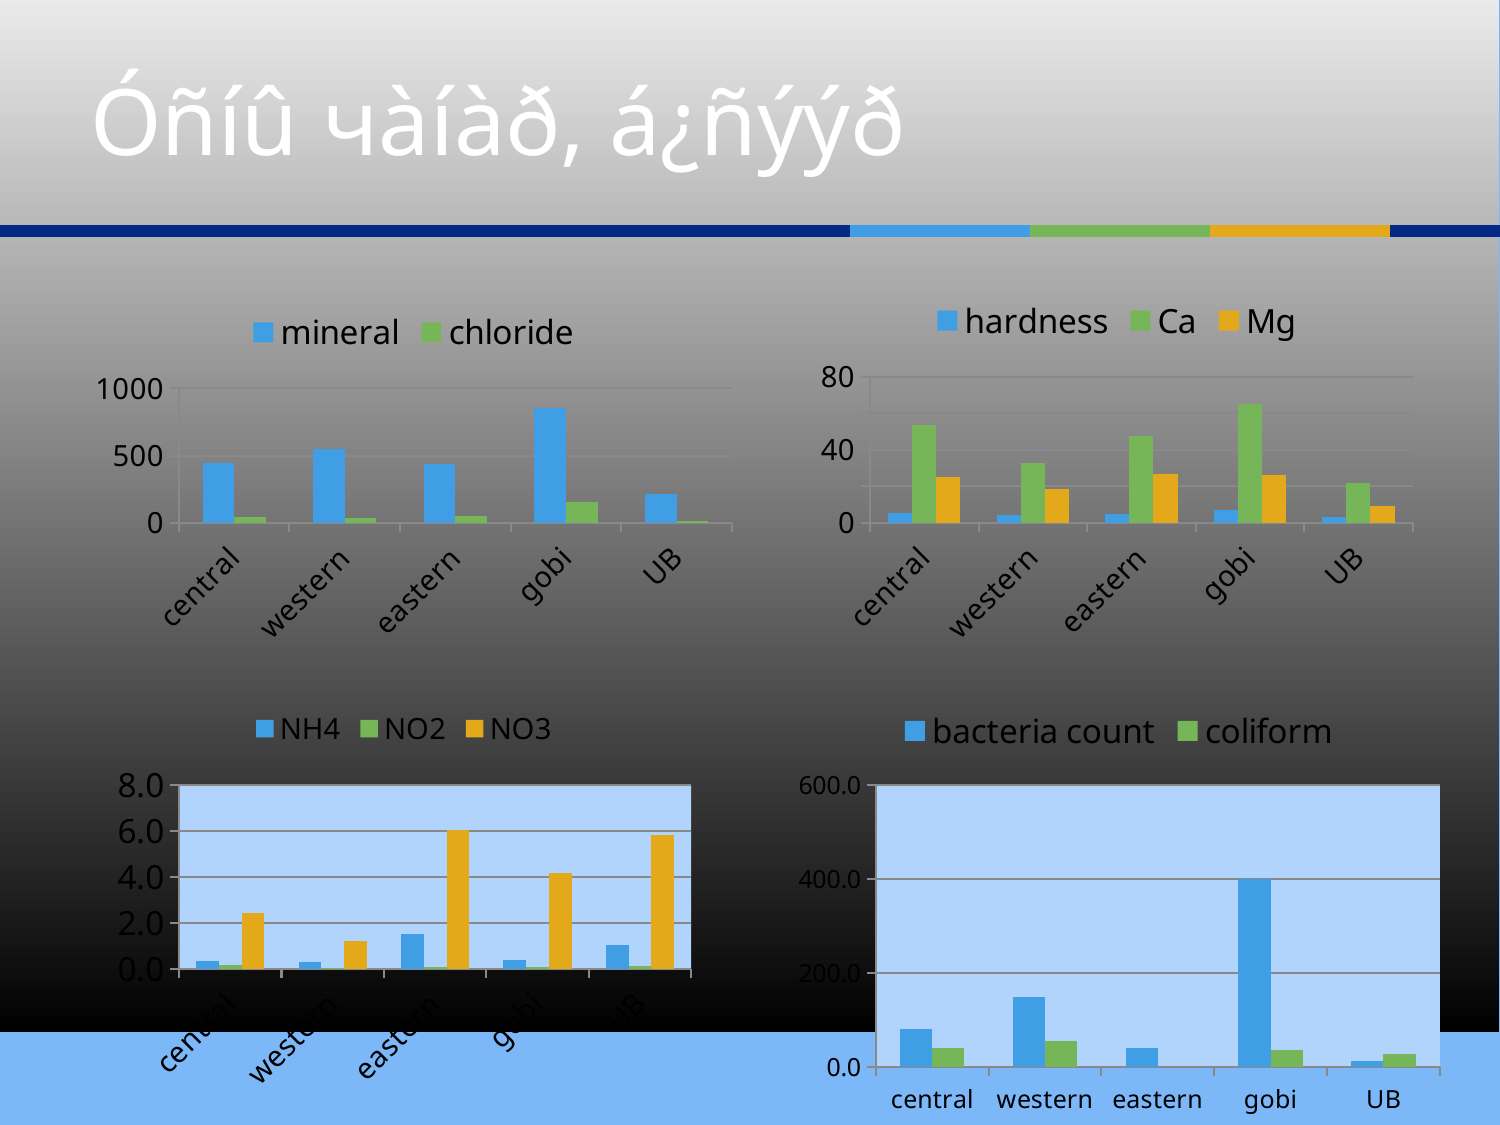

# Óñíû чàíàð, á¿ñýýð
### Chart
| Category | hardness | Ca | Mg |
|---|---|---|---|
| central | 5.25598413485374 | 53.4960035005834 | 24.8701665675193 |
| western | 4.40344457687723 | 32.6963050847458 | 18.4896462765957 |
| eastern | 4.539243697479 | 47.5008739495799 | 26.867661971831 |
| gobi | 6.78306431273645 | 65.2917770859278 | 26.261564586357 |
| UB | 3.29182320441989 | 22.063840546697 | 8.97147826086957 |
### Chart
| Category | mineral | chloride |
|---|---|---|
| central | 447.156473214285 | 46.2552261410789 |
| western | 547.2 | 36.5635164835165 |
| eastern | 440.940643086817 | 55.2494842406876 |
| gobi | 857.895754716982 | 156.257813836478 |
| UB | 216.37 | 17.0655580865603 |
### Chart
| Category | NH4 | NO2 | NO3 |
|---|---|---|---|
| central | 0.345059118236473 | 0.172836543209876 | 2.4222772556391 |
| western | 0.301838692579506 | 0.0536953271028037 | 1.21809902597403 |
| eastern | 1.52824409448819 | 0.0744585340314138 | 6.0423829787234 |
| gobi | 0.391590101522844 | 0.0832685752330228 | 4.17060252525253 |
| UB | 1.05533980582524 | 0.134754098360656 | 5.83636363636365 |
### Chart
| Category | bacteria count | coliform |
|---|---|---|
| central | 81.0551212938006 | 40.0733944954128 |
| western | 150.281605351171 | 56.6484149855908 |
| eastern | 41.6326923076923 | None |
| gobi | 400.0 | 35.638036809816 |
| UB | 12.2449799196787 | 28.5 |